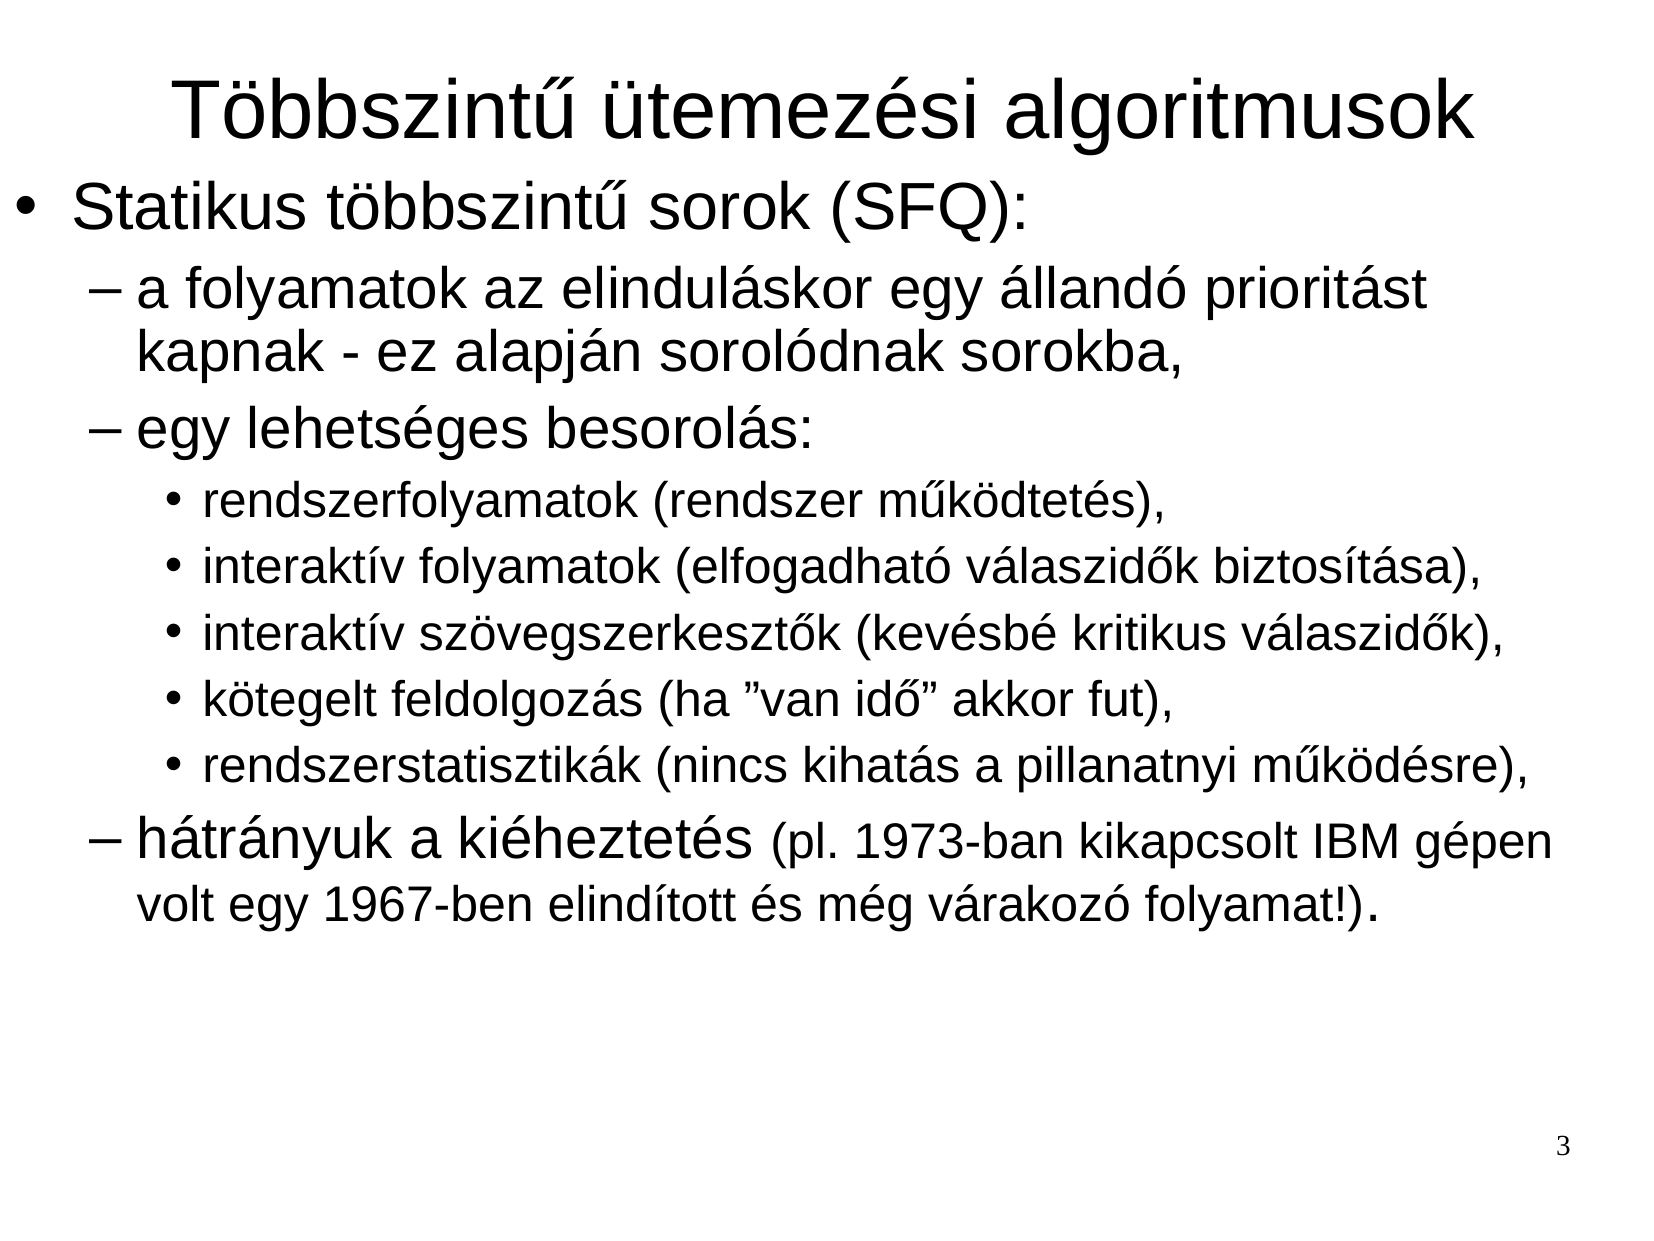

# Többszintű ütemezési algoritmusok
Statikus többszintű sorok (SFQ):
a folyamatok az elinduláskor egy állandó prioritást
kapnak - ez alapján sorolódnak sorokba,
egy lehetséges besorolás:
rendszerfolyamatok (rendszer működtetés),
interaktív folyamatok (elfogadható válaszidők biztosítása),
interaktív szövegszerkesztők (kevésbé kritikus válaszidők),
kötegelt feldolgozás (ha ”van idő” akkor fut),
rendszerstatisztikák (nincs kihatás a pillanatnyi működésre),
hátrányuk a kiéheztetés (pl. 1973-ban kikapcsolt IBM gépen volt egy 1967-ben elindított és még várakozó folyamat!).
3